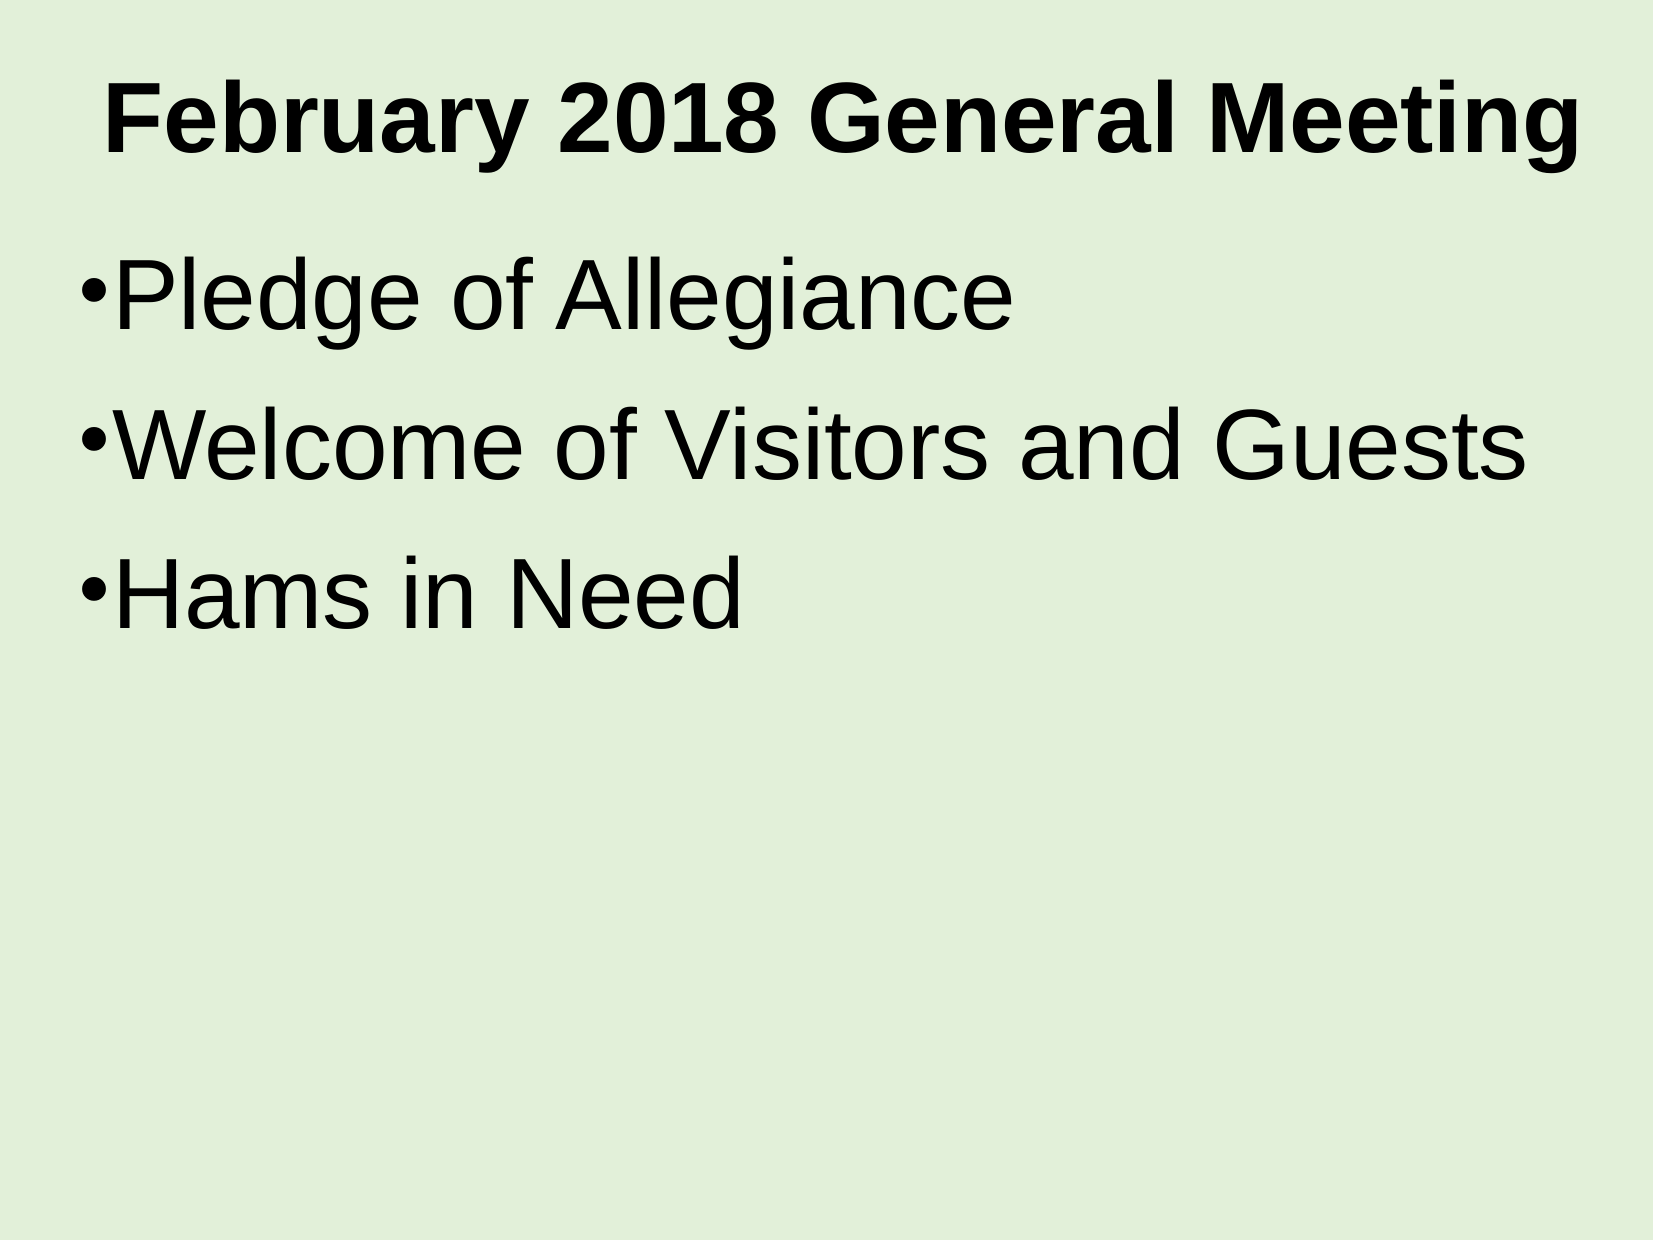

February 2018 General Meeting
Pledge of Allegiance
Welcome of Visitors and Guests
Hams in Need